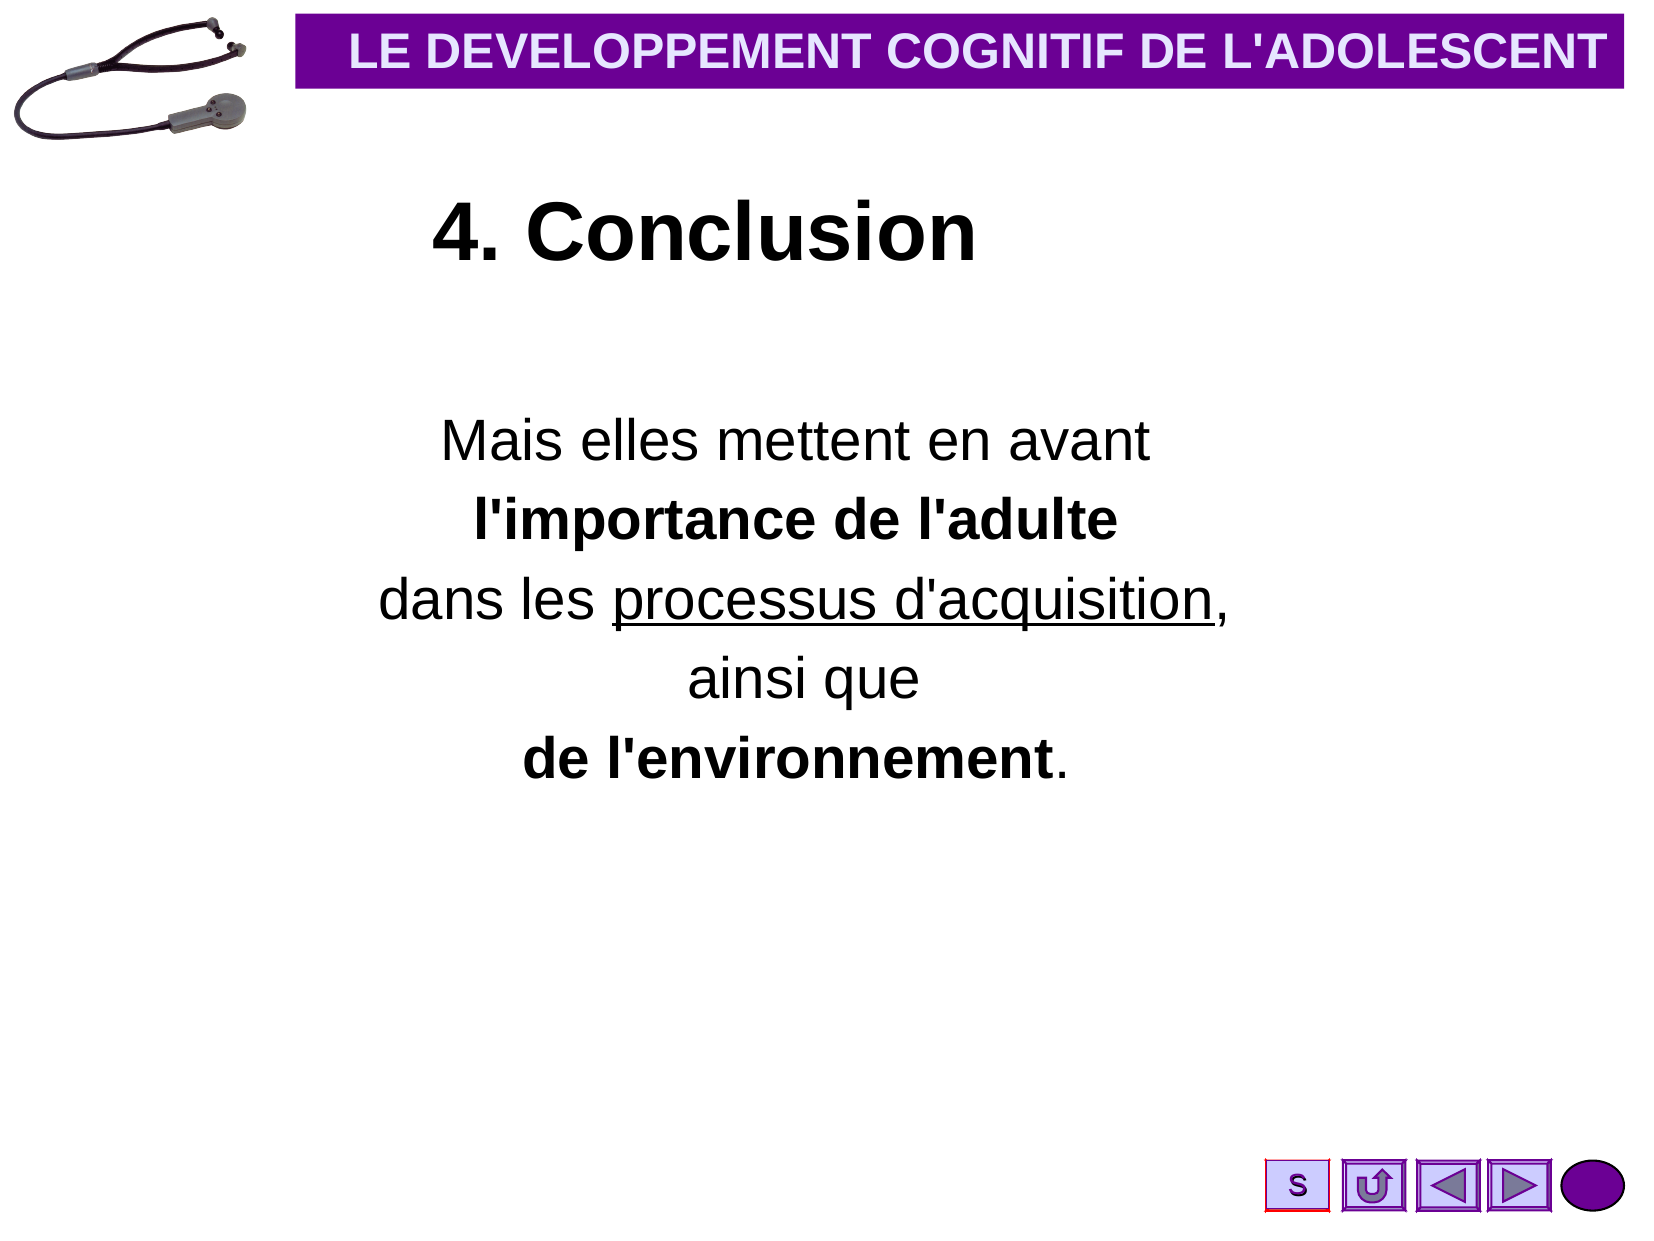

LE DEVELOPPEMENT COGNITIF DE L'ADOLESCENT
 4. Conclusion
# Mais elles mettent en avant
l'importance de l'adulte
dans les processus d'acquisition,
 ainsi que
de l'environnement.